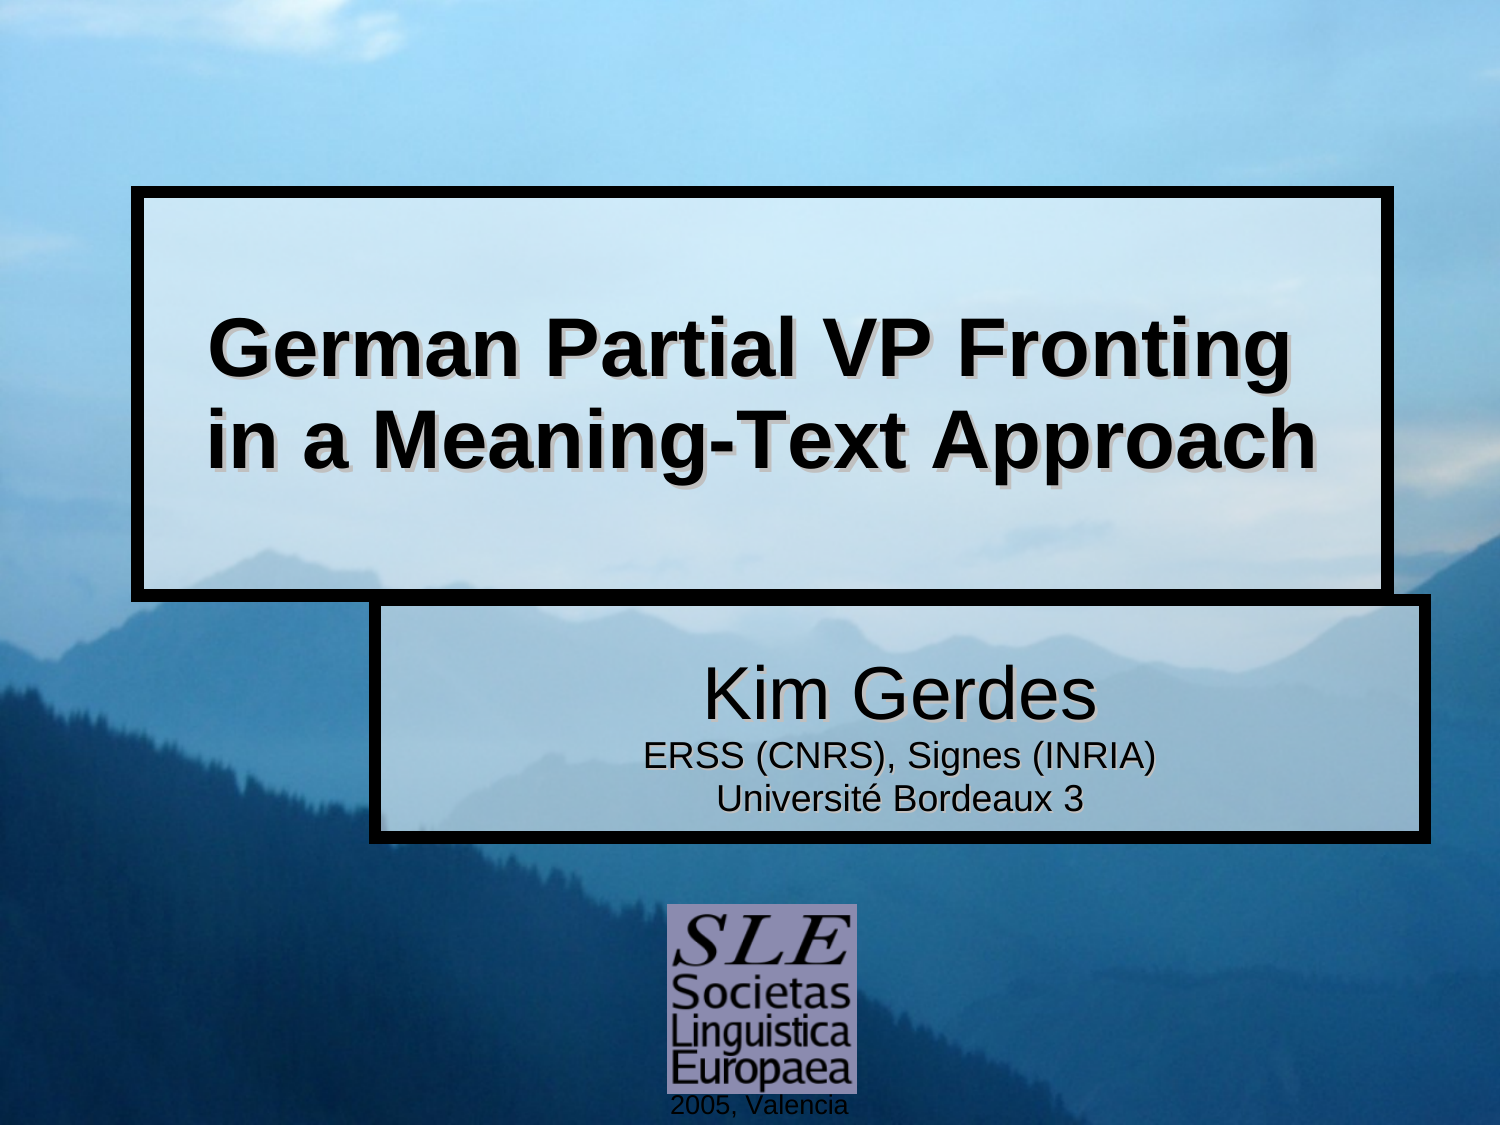

# German Partial VP Fronting in a Meaning-Text Approach
Kim Gerdes
ERSS (CNRS), Signes (INRIA)
Université Bordeaux 3
2005, Valencia